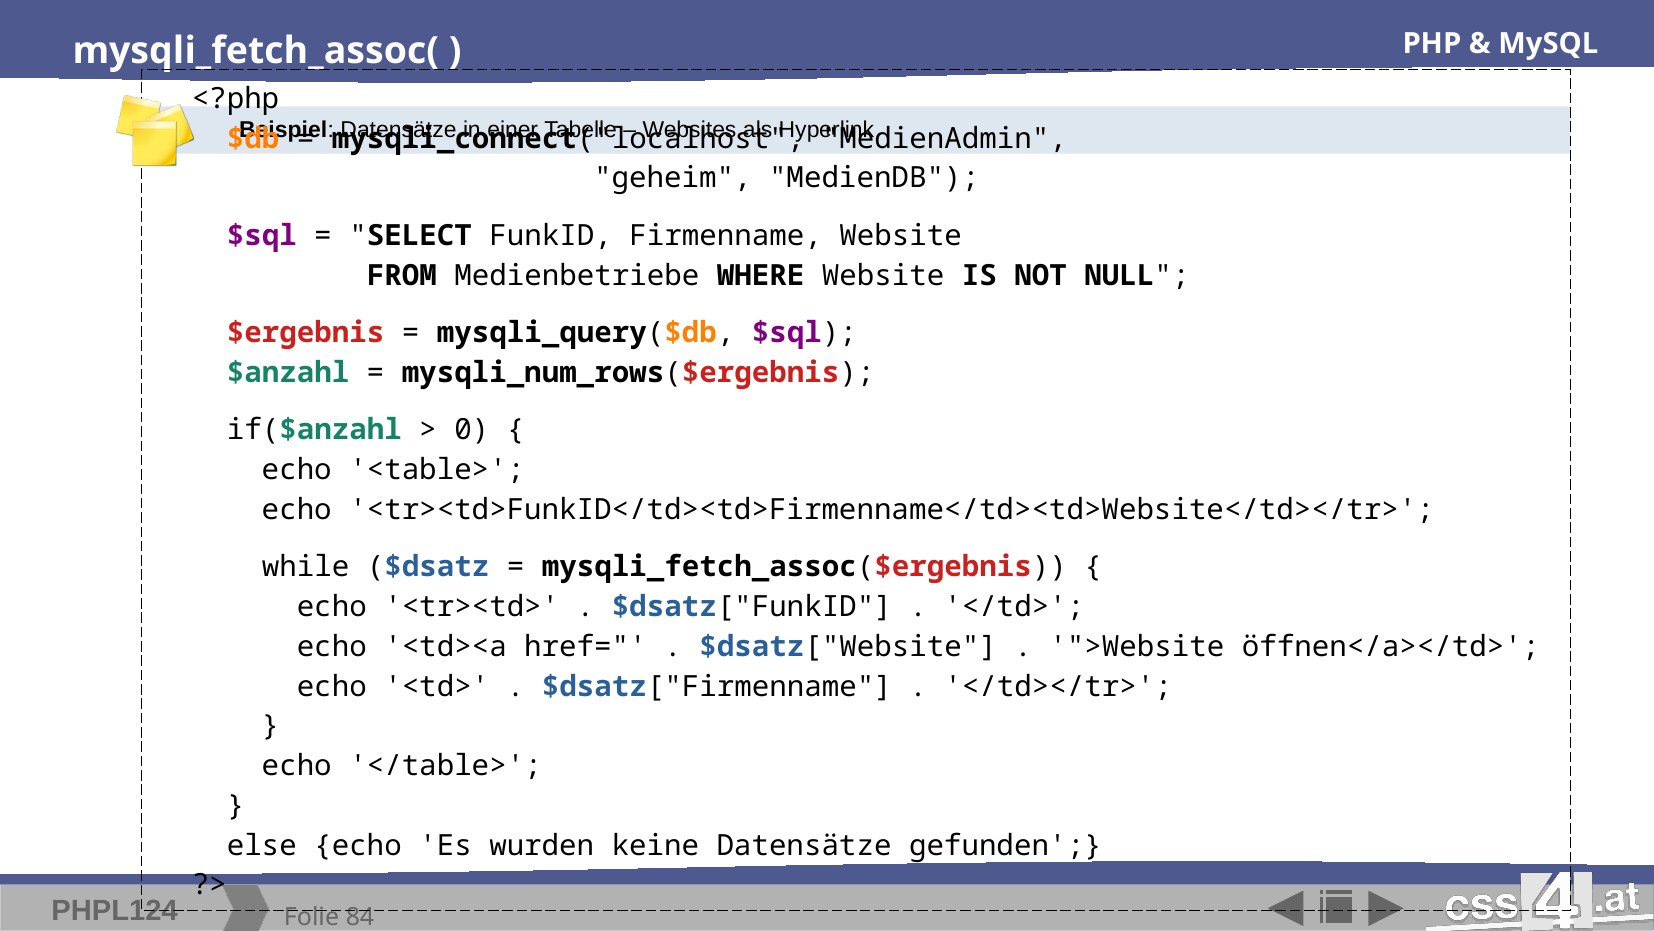

PHP & MySQL
mysqli_fetch_assoc( )
<?php
 $db = mysqli_connect("localhost", "MedienAdmin",
 "geheim", "MedienDB");
 $sql = "SELECT FunkID, Firmenname, Website
 FROM Medienbetriebe WHERE Website IS NOT NULL";
 $ergebnis = mysqli_query($db, $sql);
 $anzahl = mysqli_num_rows($ergebnis);
 if($anzahl > 0) {
 echo '<table>';
 echo '<tr><td>FunkID</td><td>Firmenname</td><td>Website</td></tr>';
 while ($dsatz = mysqli_fetch_assoc($ergebnis)) {
 echo '<tr><td>' . $dsatz["FunkID"] . '</td>';
 echo '<td><a href="' . $dsatz["Website"] . '">Website öffnen</a></td>';
 echo '<td>' . $dsatz["Firmenname"] . '</td></tr>';
 }
 echo '</table>';
 }
 else {echo 'Es wurden keine Datensätze gefunden';}
?>
Beispiel: Datensätze in einer Tabelle – Websites als Hyperlink
PHPL124
Folie